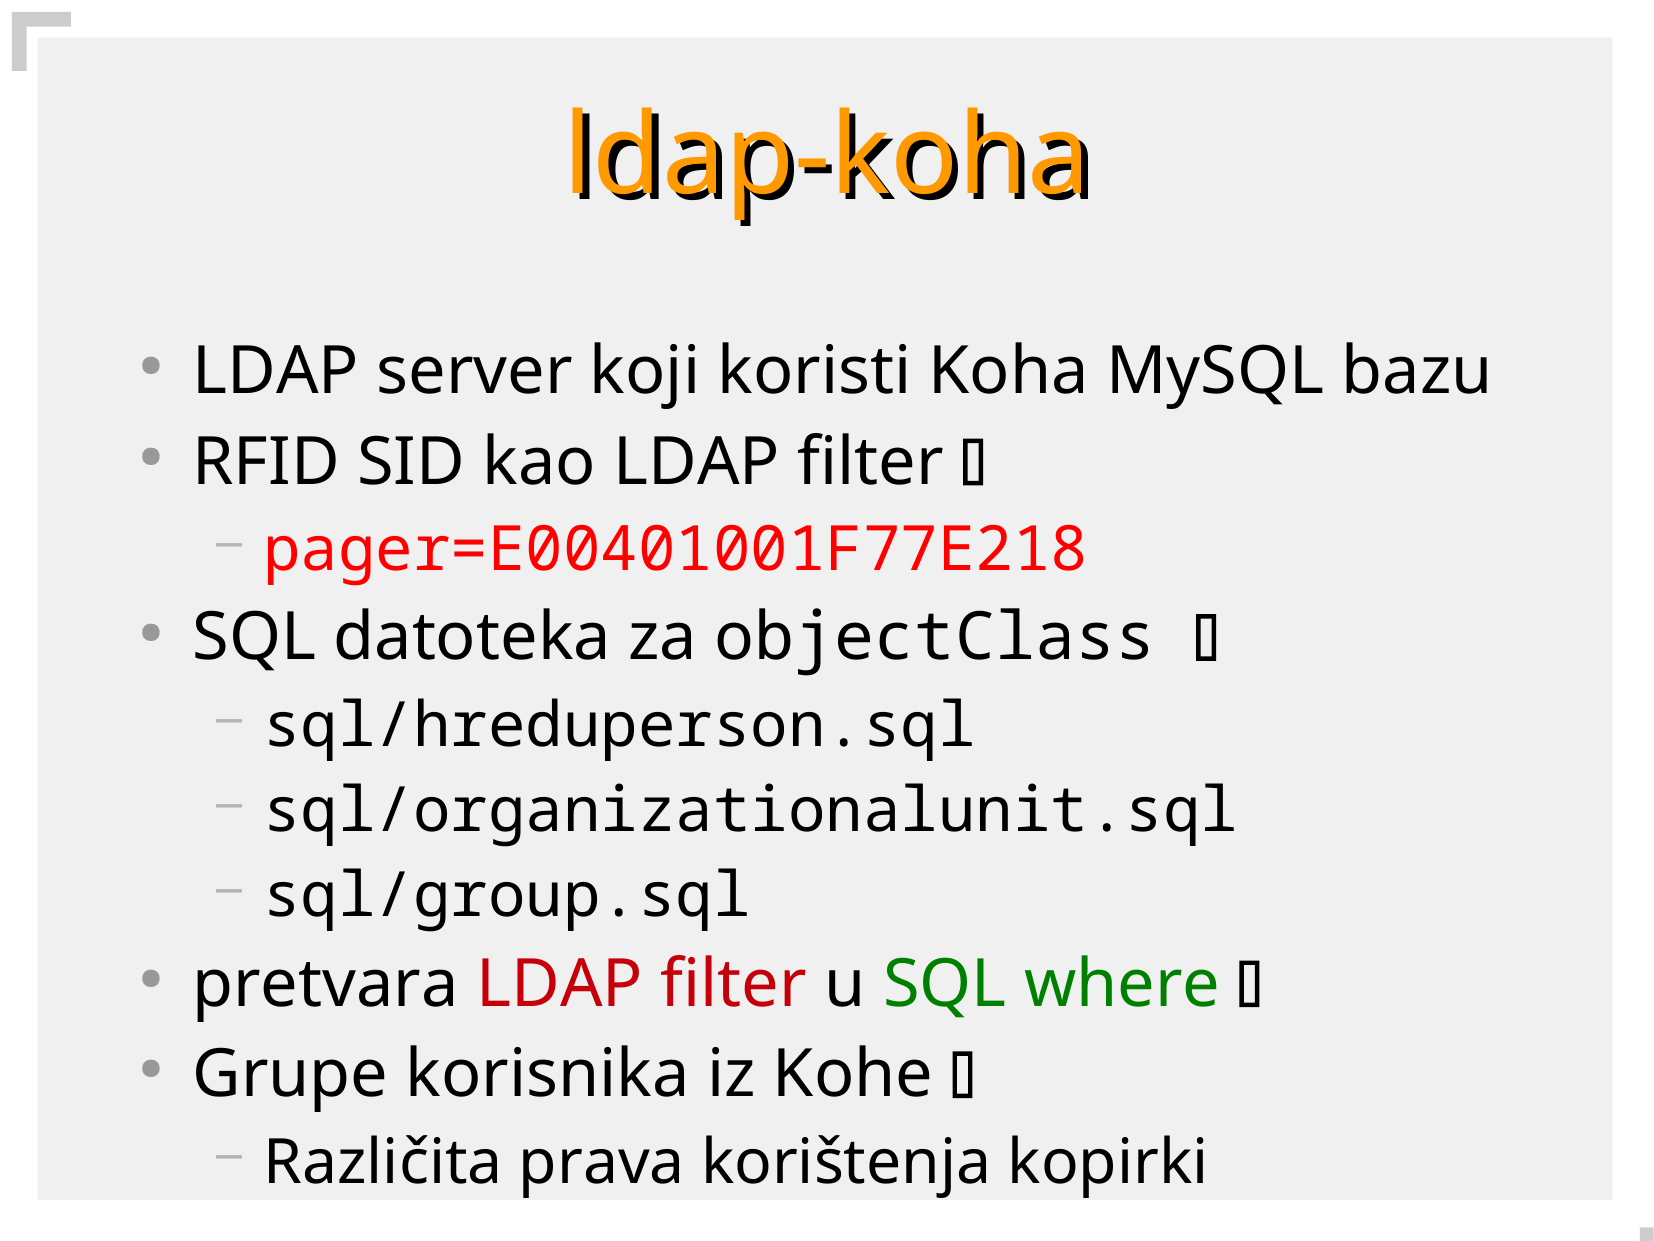

# ldap-koha
LDAP server koji koristi Koha MySQL bazu
RFID SID kao LDAP filter 
pager=E00401001F77E218
SQL datoteka za objectClass 
sql/hreduperson.sql
sql/organizationalunit.sql
sql/group.sql
pretvara LDAP filter u SQL where 
Grupe korisnika iz Kohe 
Različita prava korištenja kopirki